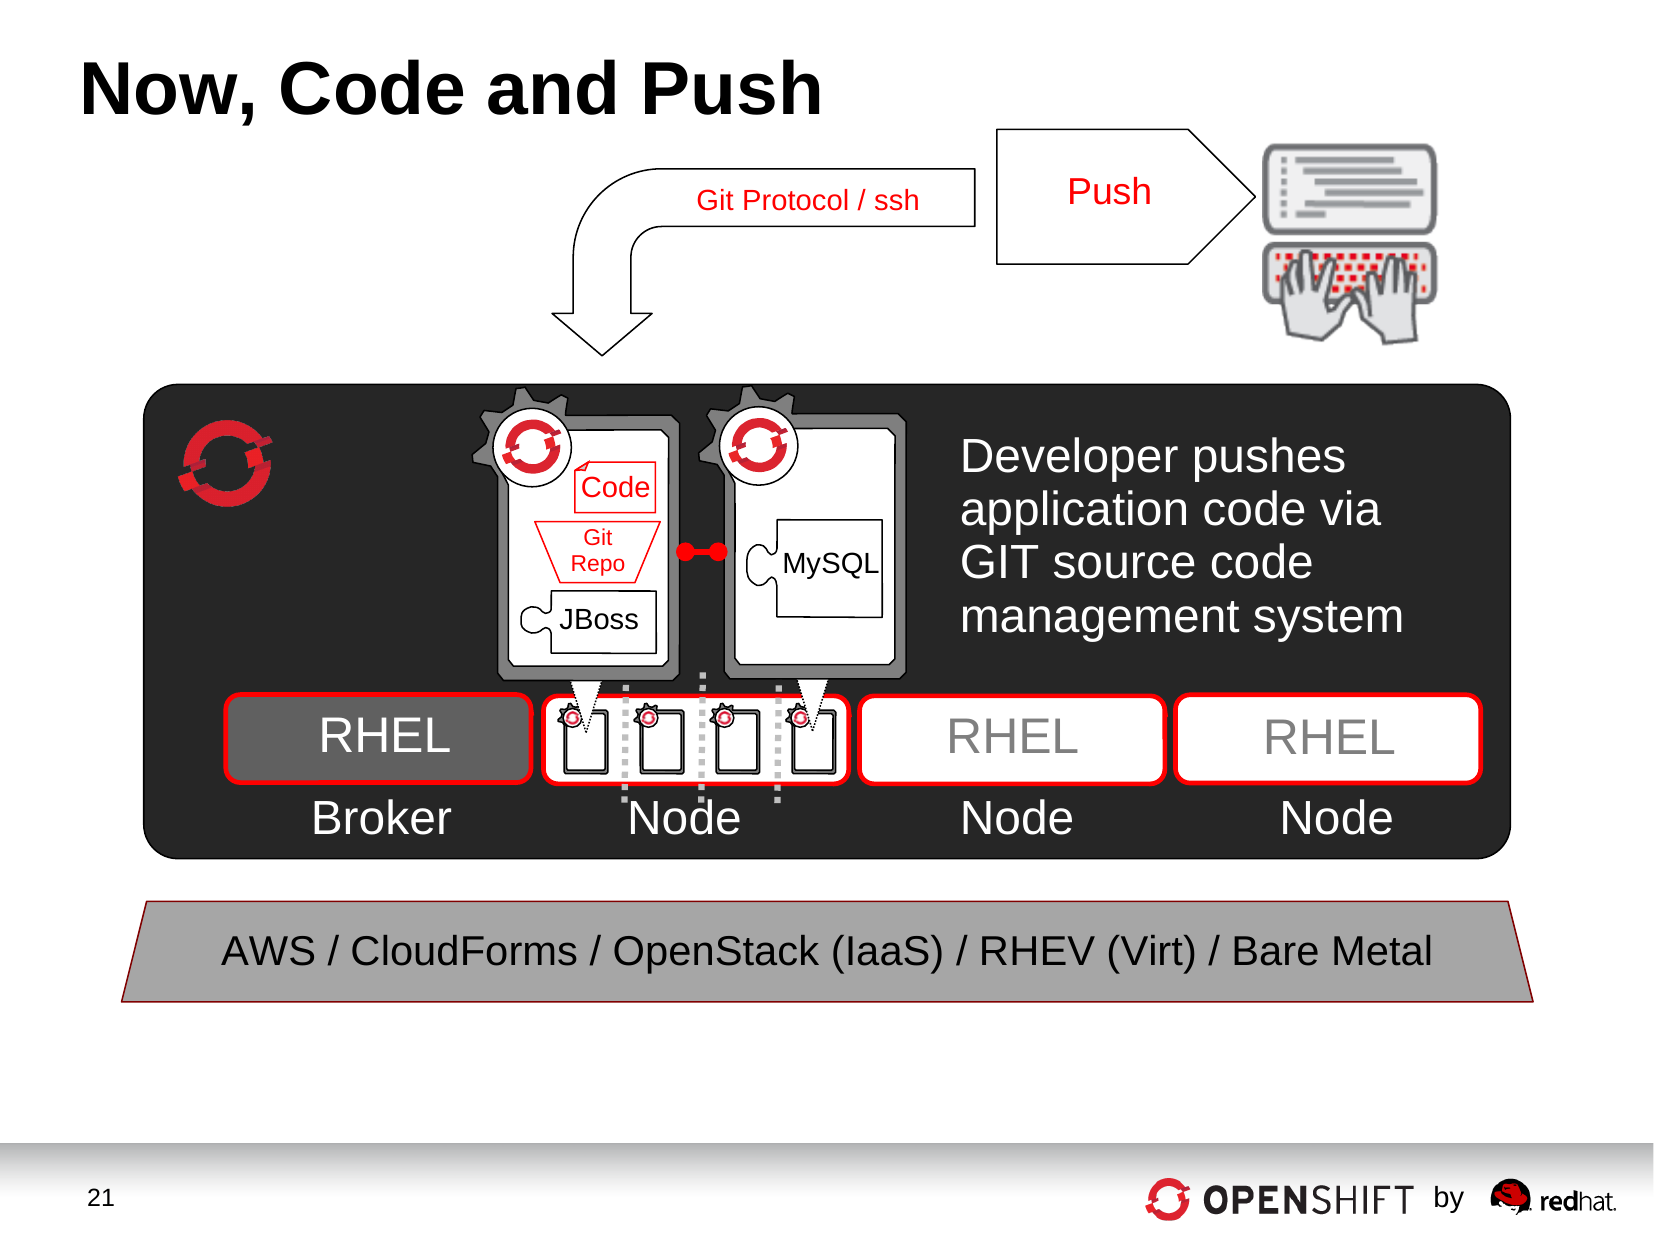

# Now, Code and Push
Push
Git Protocol / ssh
Developer pushes application code via GIT source code management system
Code
Git
Repo
MySQL
JBoss
RHEL
RHEL
RHEL
Broker
Node
Node
Node
AWS / CloudForms / OpenStack (IaaS) / RHEV (Virt) / Bare Metal